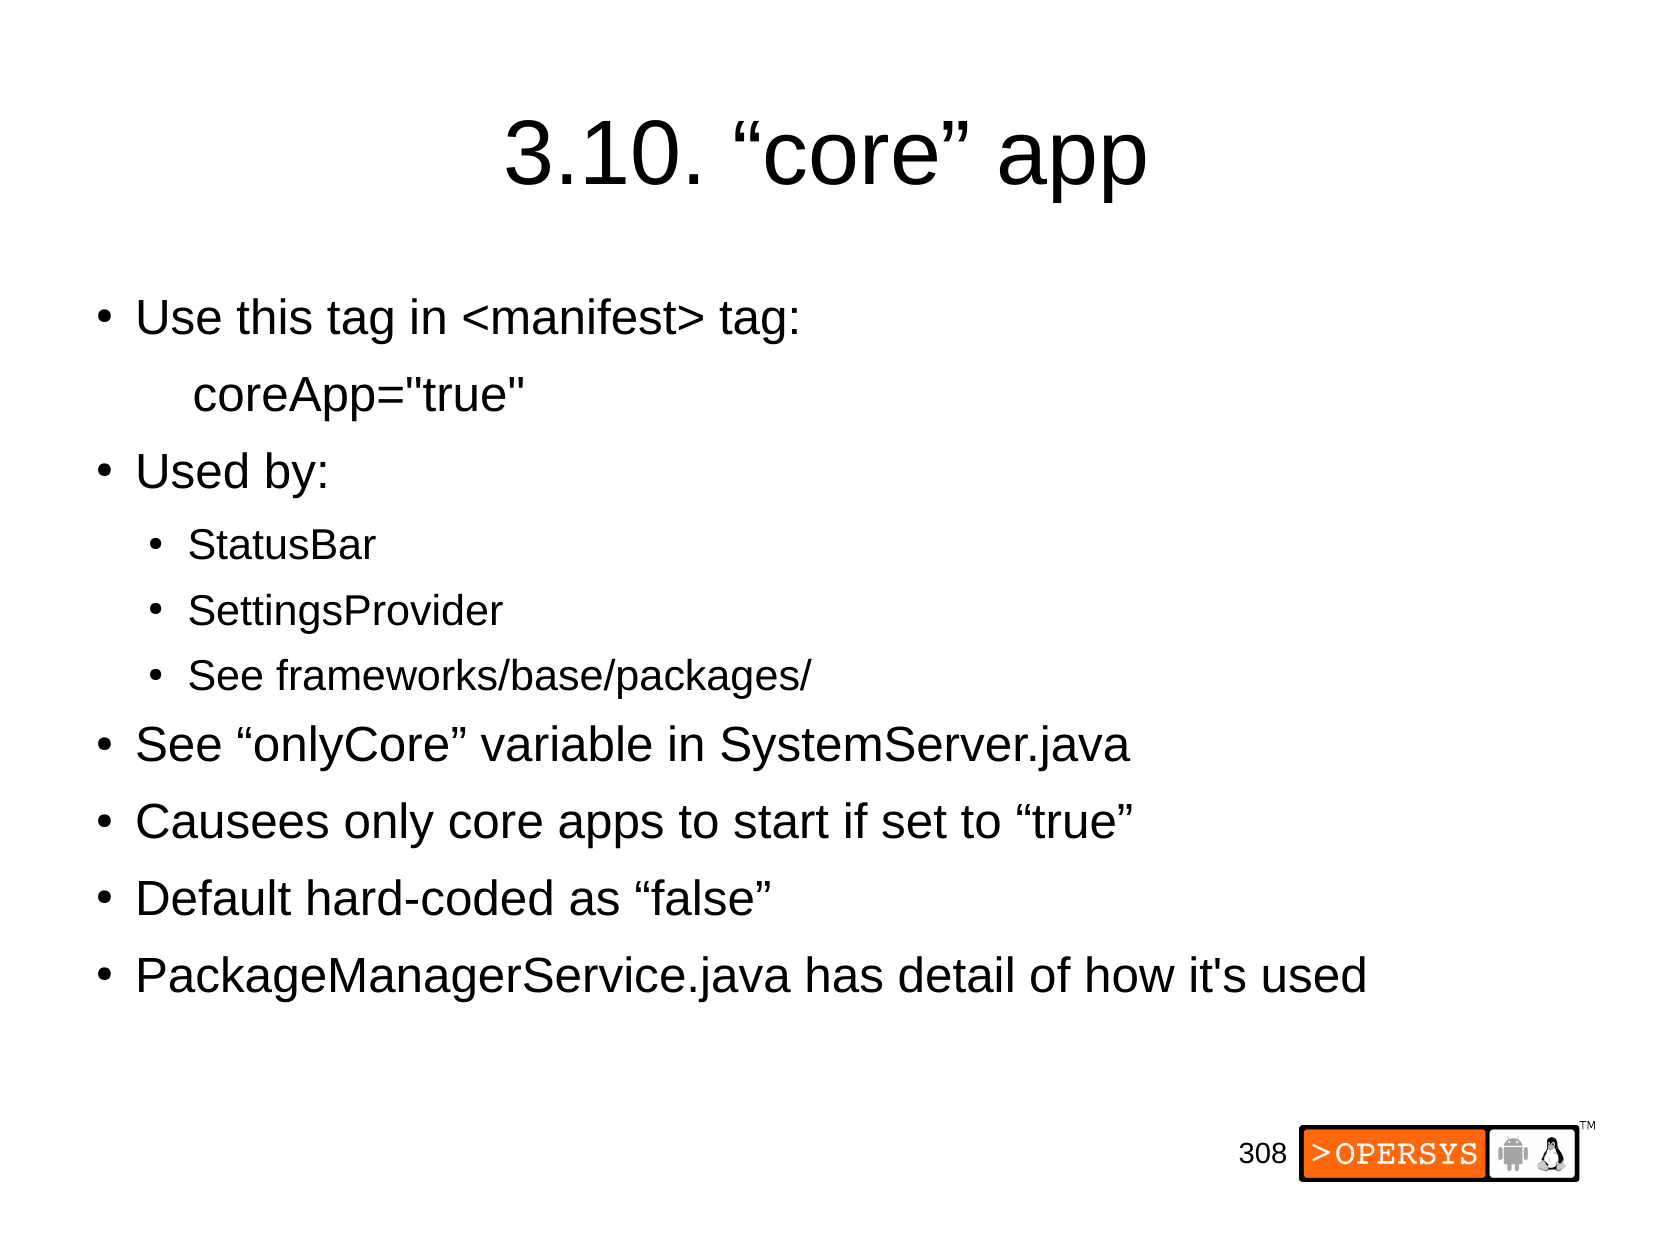

# 3.10. “core” app
Use this tag in <manifest> tag:
 coreApp="true"
Used by:
StatusBar
SettingsProvider
See frameworks/base/packages/
See “onlyCore” variable in SystemServer.java
Causees only core apps to start if set to “true”
Default hard-coded as “false”
PackageManagerService.java has detail of how it's used